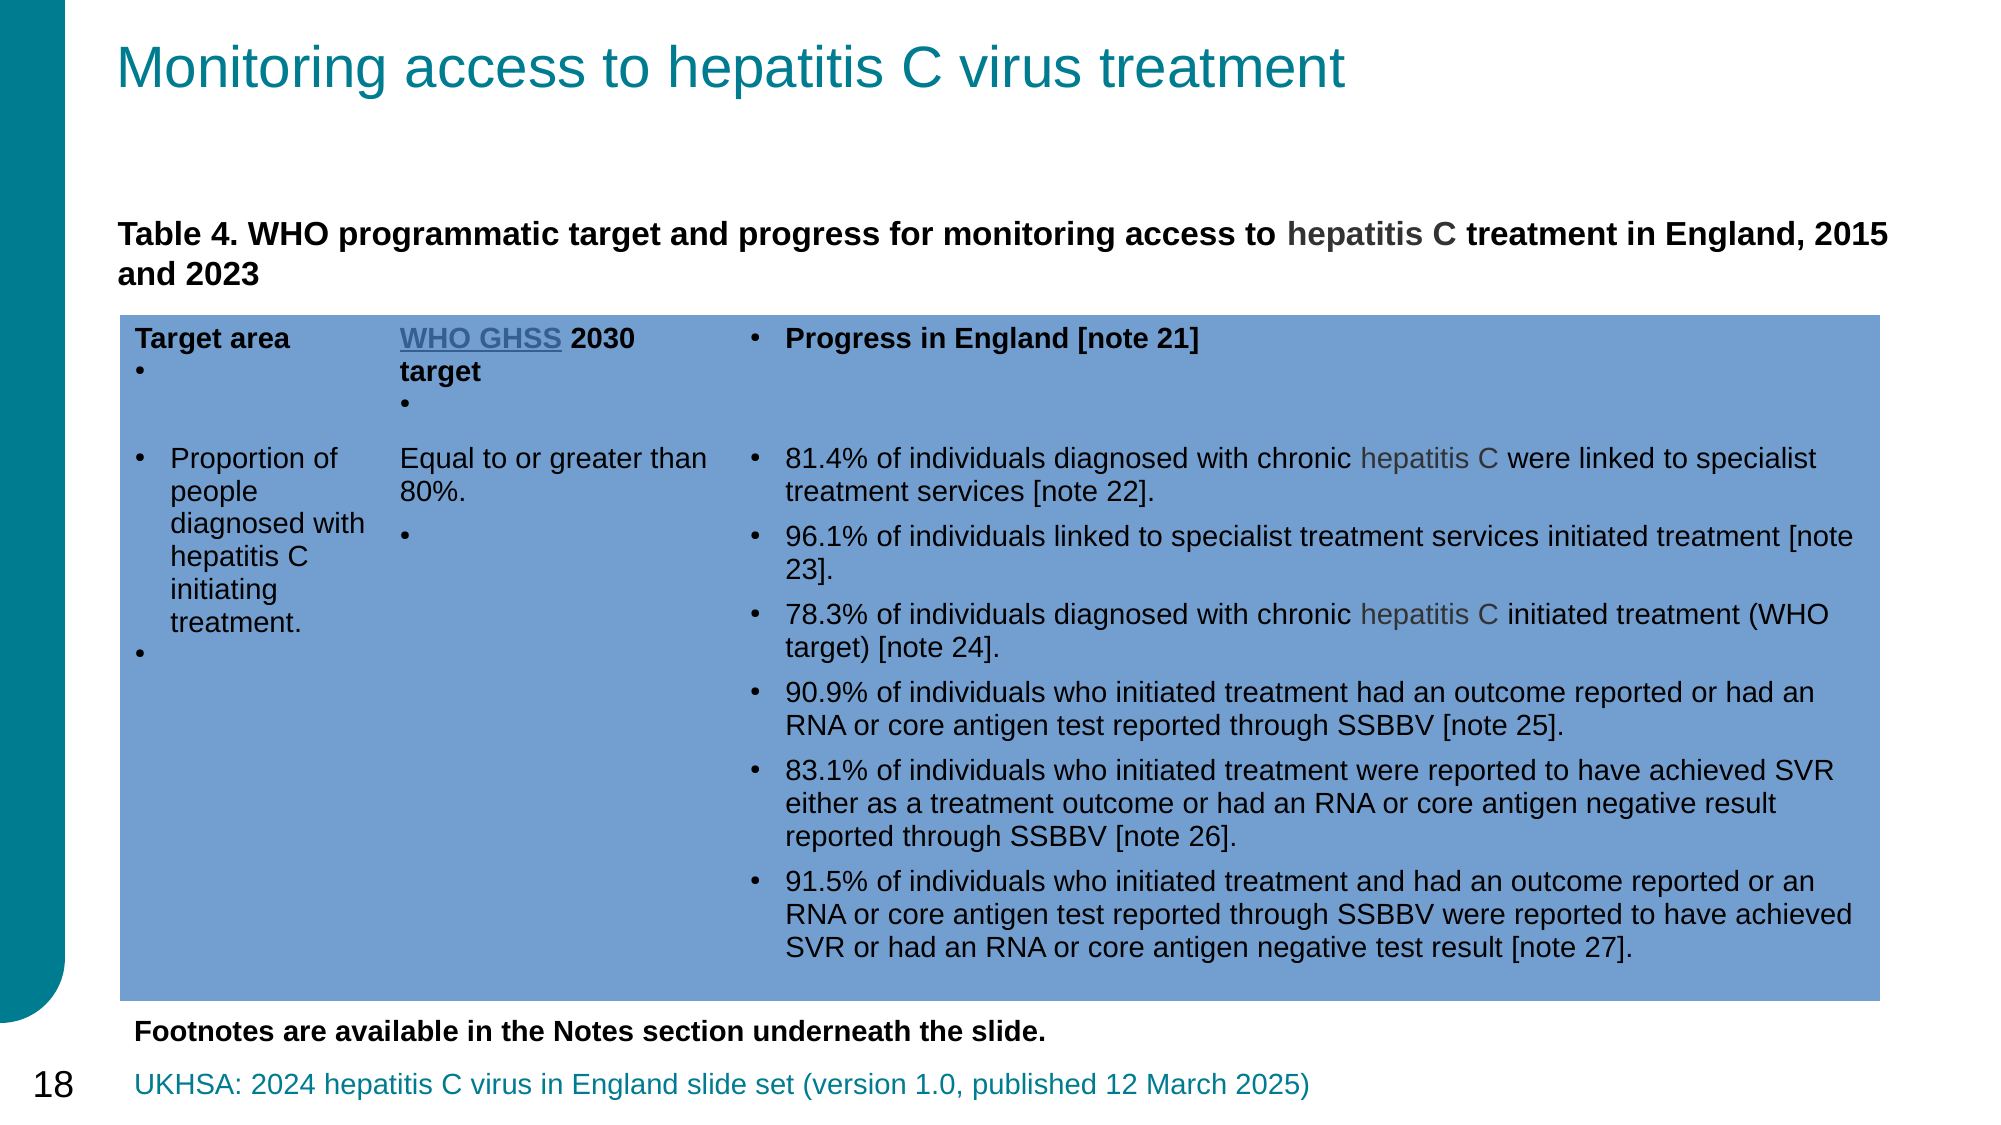

# Monitoring access to hepatitis C virus treatment
Table 4. WHO programmatic target and progress for monitoring access to hepatitis C treatment in England, 2015 and 2023
| Target area | WHO GHSS 2030 target | Progress in England [note 21] |
| --- | --- | --- |
| Proportion of people diagnosed with hepatitis C initiating treatment. | Equal to or greater than 80%. | 81.4% of individuals diagnosed with chronic hepatitis C were linked to specialist treatment services [note 22]. 96.1% of individuals linked to specialist treatment services initiated treatment [note 23]. 78.3% of individuals diagnosed with chronic hepatitis C initiated treatment (WHO target) [note 24]. 90.9% of individuals who initiated treatment had an outcome reported or had an RNA or core antigen test reported through SSBBV [note 25]. 83.1% of individuals who initiated treatment were reported to have achieved SVR either as a treatment outcome or had an RNA or core antigen negative result reported through SSBBV [note 26]. 91.5% of individuals who initiated treatment and had an outcome reported or an RNA or core antigen test reported through SSBBV were reported to have achieved SVR or had an RNA or core antigen negative test result [note 27]. |
Footnotes are available in the Notes section underneath the slide.
18
UKHSA: 2024 hepatitis C virus in England slide set (version 1.0, published 12 March 2025)